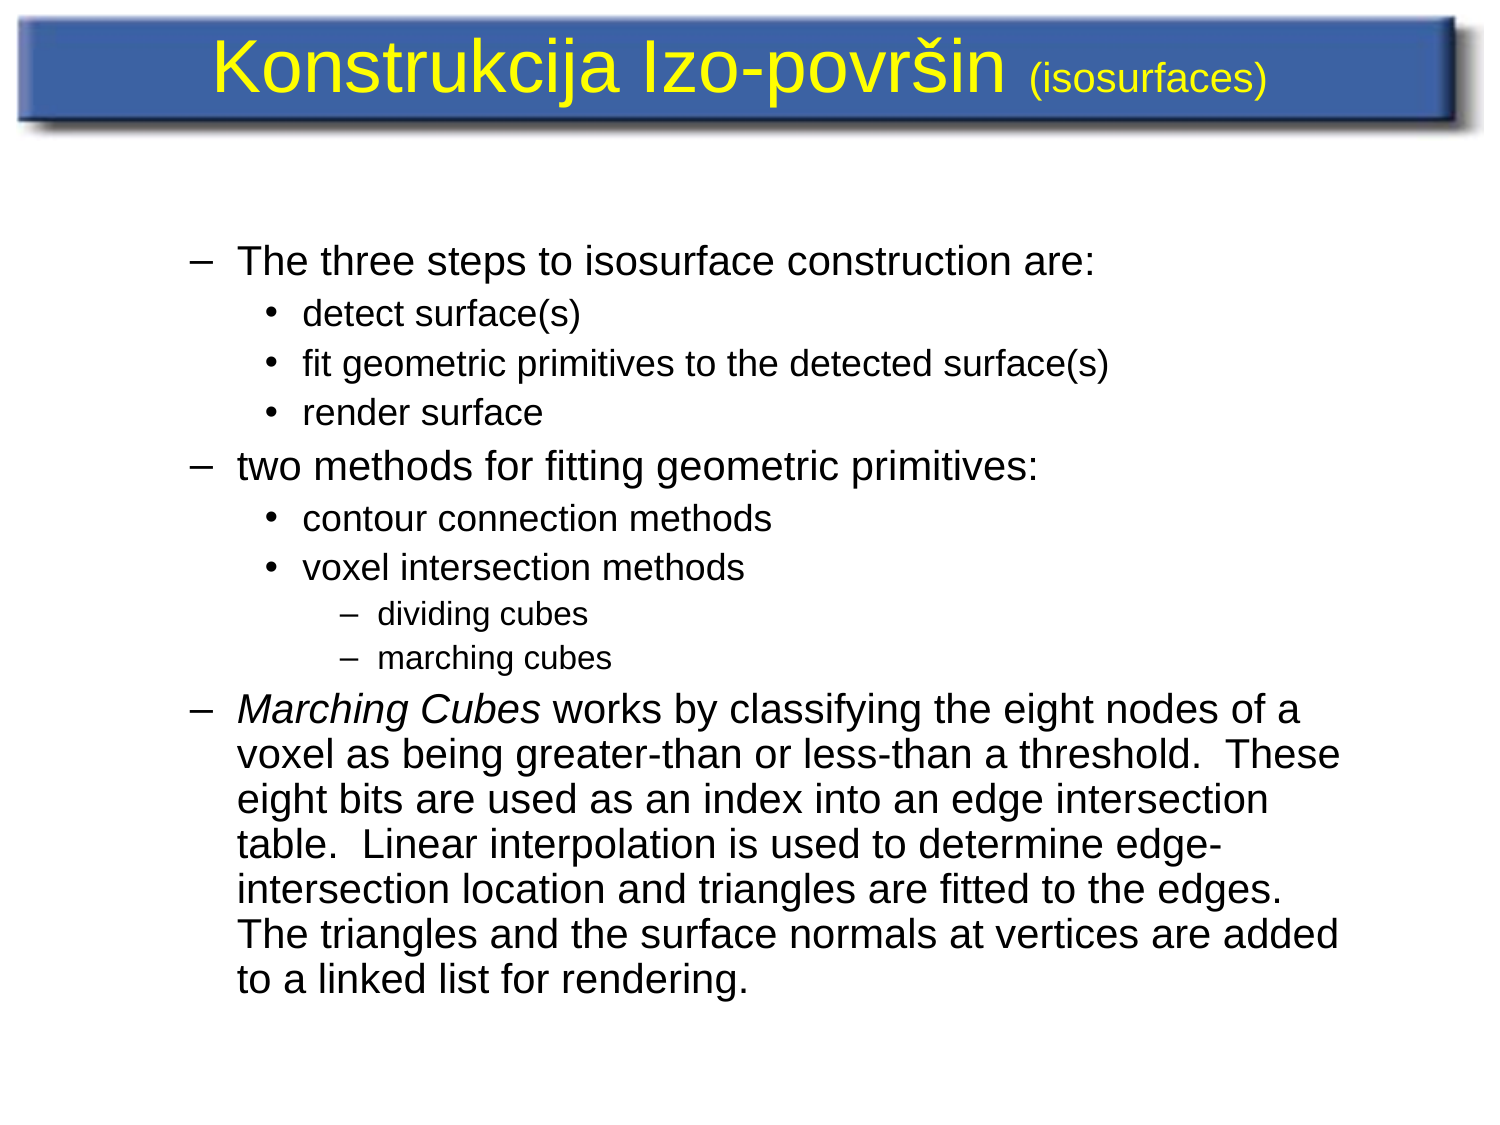

# Konstrukcija Izo-površin (isosurfaces)
The three steps to isosurface construction are:
detect surface(s)
fit geometric primitives to the detected surface(s)
render surface
two methods for fitting geometric primitives:
contour connection methods
voxel intersection methods
dividing cubes
marching cubes
Marching Cubes works by classifying the eight nodes of a voxel as being greater-than or less-than a threshold. These eight bits are used as an index into an edge intersection table. Linear interpolation is used to determine edge-intersection location and triangles are fitted to the edges. The triangles and the surface normals at vertices are added to a linked list for rendering.